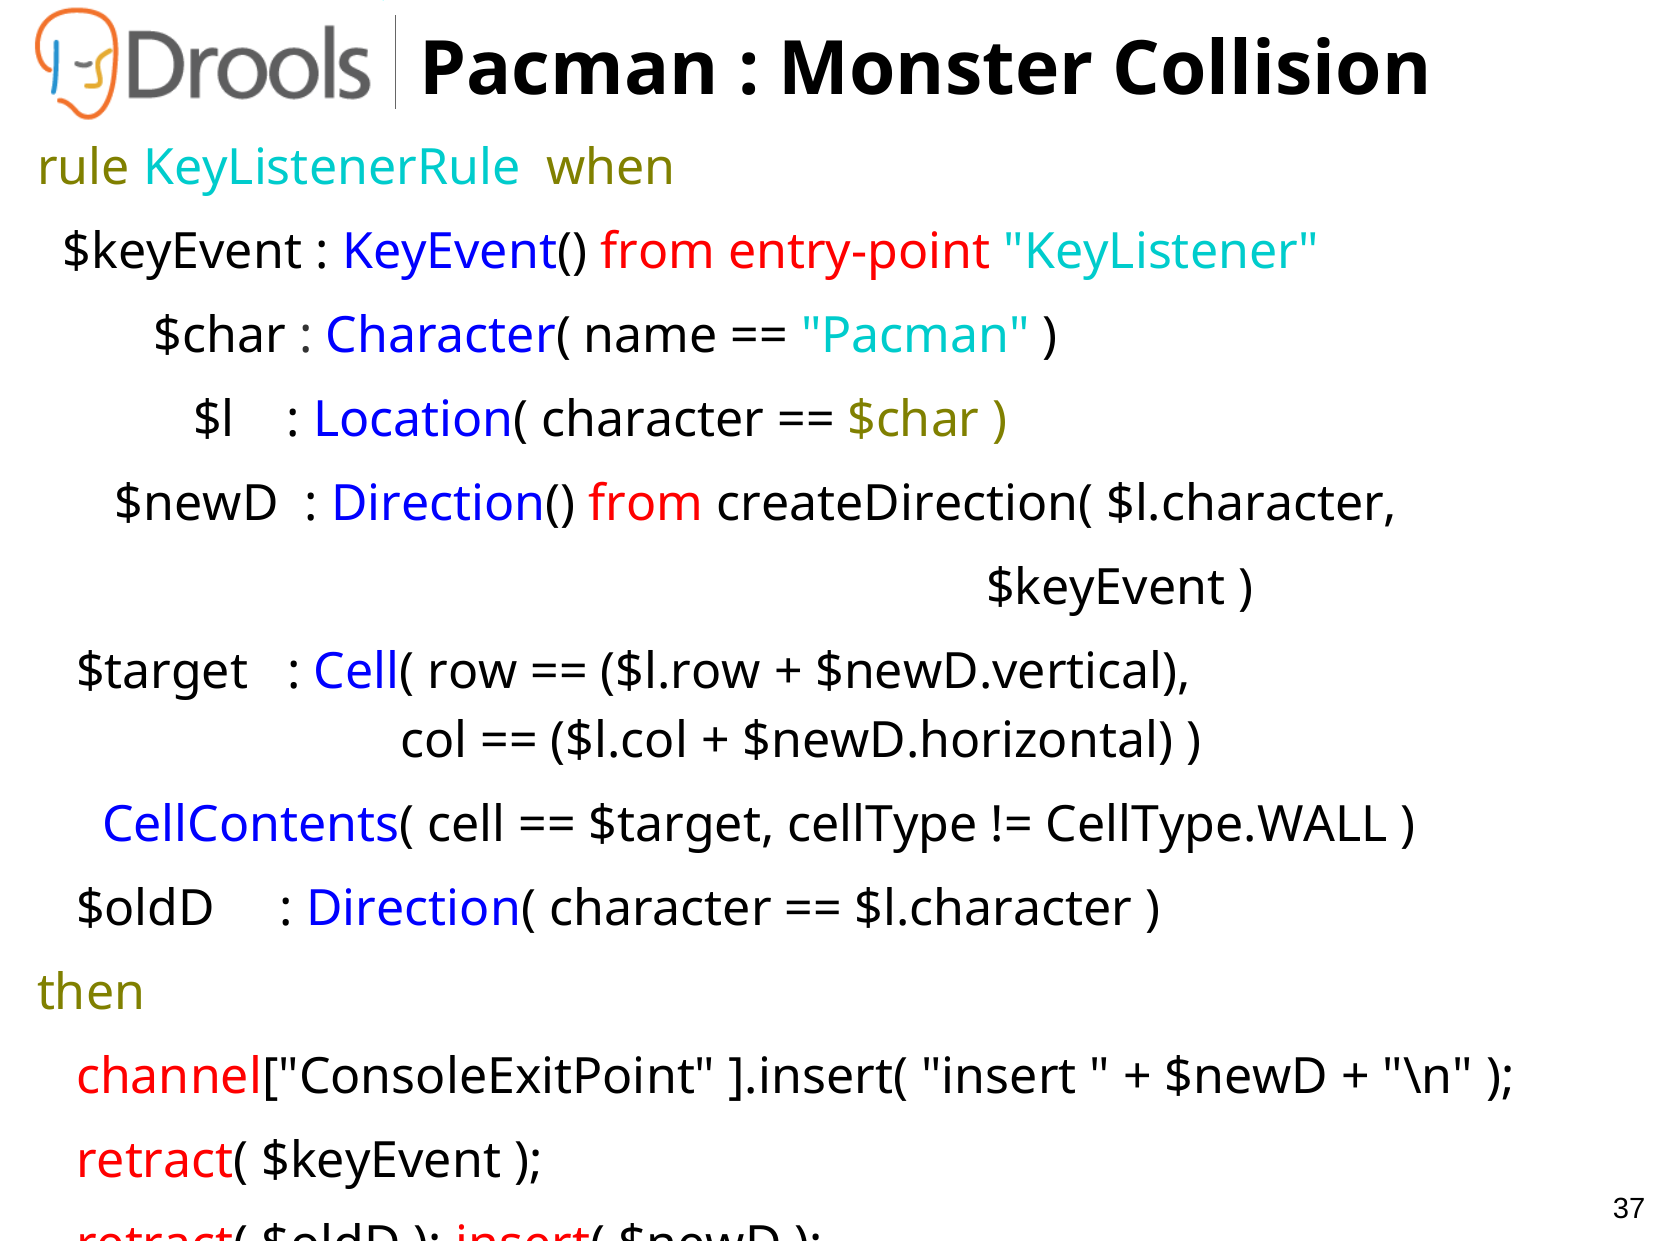

# Pacman : Monster Collision
rule KeyListenerRule when
 $keyEvent : KeyEvent() from entry-point "KeyListener"
 $char : Character( name == "Pacman" )
 $l : Location( character == $char )
 $newD : Direction() from createDirection( $l.character,
 $keyEvent )
 $target : Cell( row == ($l.row + $newD.vertical),
 col == ($l.col + $newD.horizontal) )
 CellContents( cell == $target, cellType != CellType.WALL )
 $oldD : Direction( character == $l.character )
then
 channel["ConsoleExitPoint" ].insert( "insert " + $newD + "\n" );
 retract( $keyEvent );
 retract( $oldD ); insert( $newD );
end